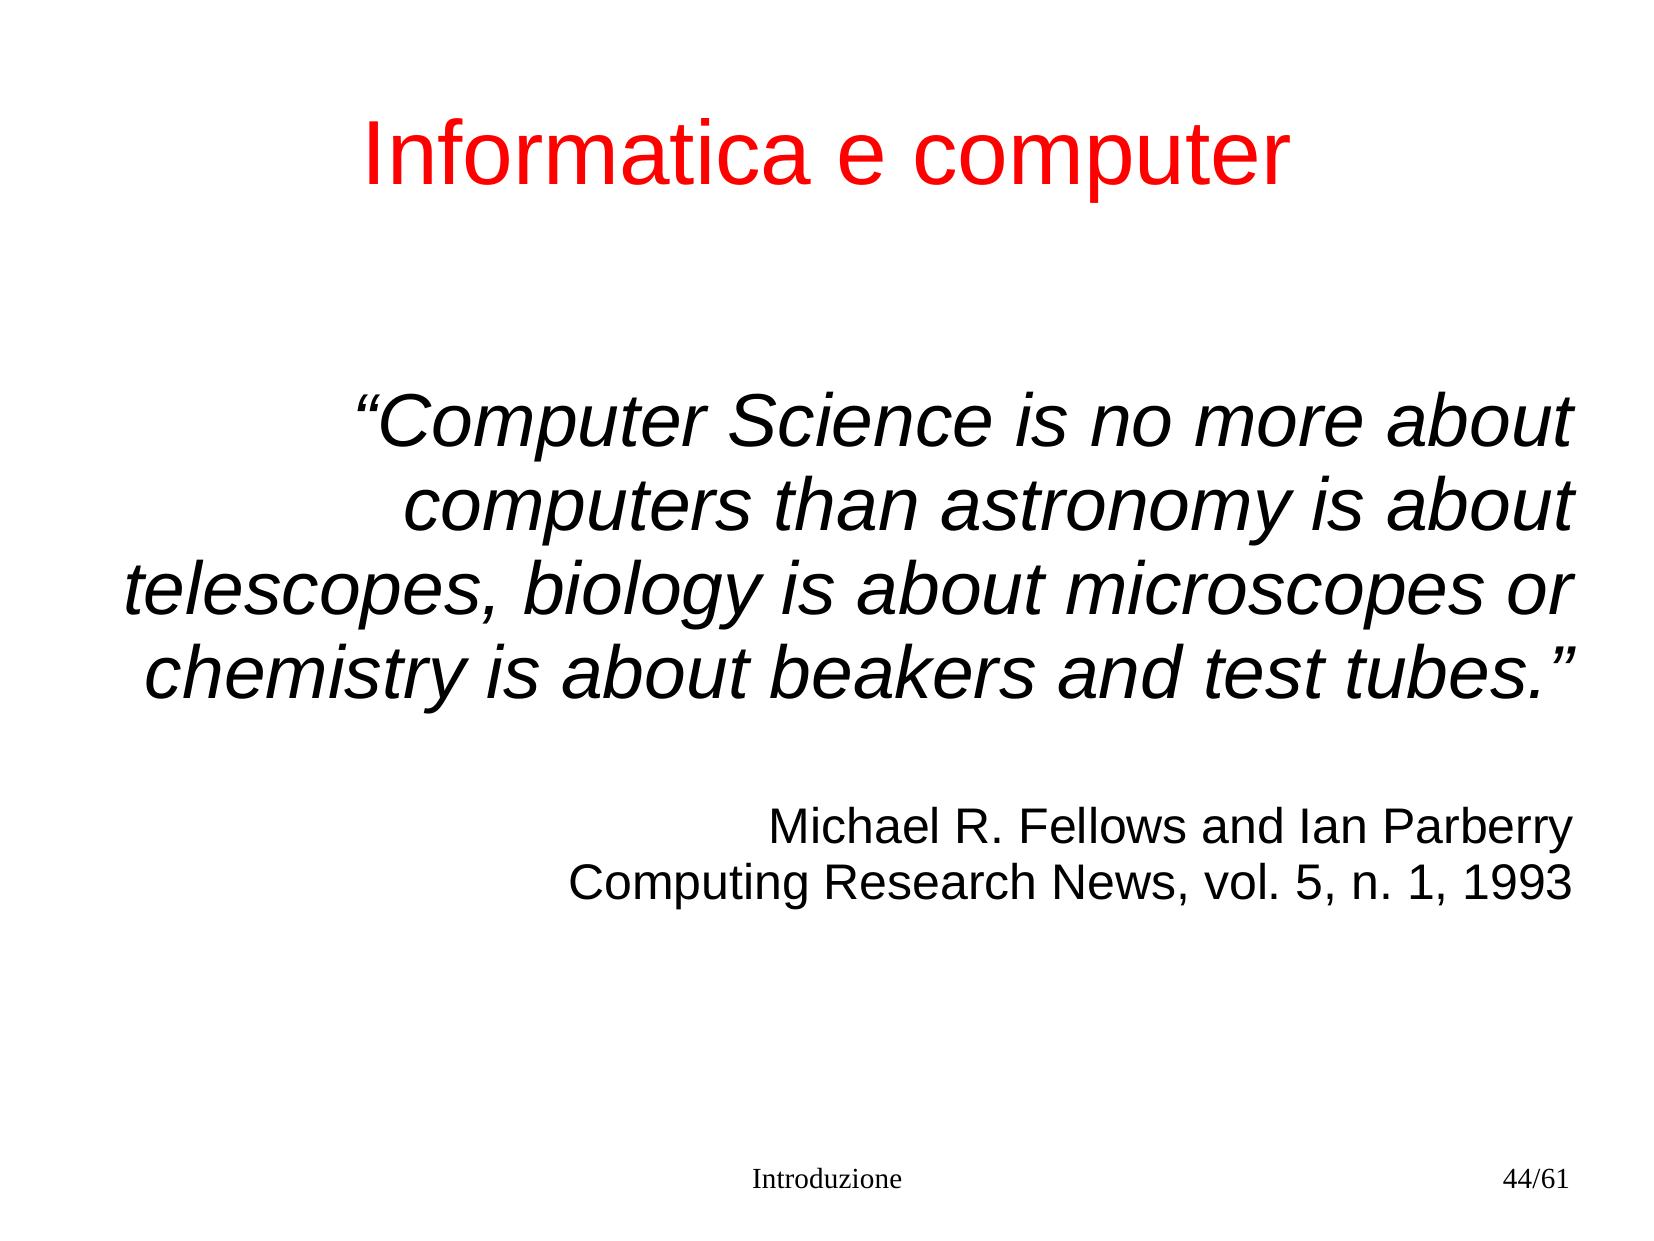

# Informatica e computer
“Computer Science is no more about computers than astronomy is about telescopes, biology is about microscopes or chemistry is about beakers and test tubes.”
Michael R. Fellows and Ian Parberry
Computing Research News, vol. 5, n. 1, 1993
Introduzione
44